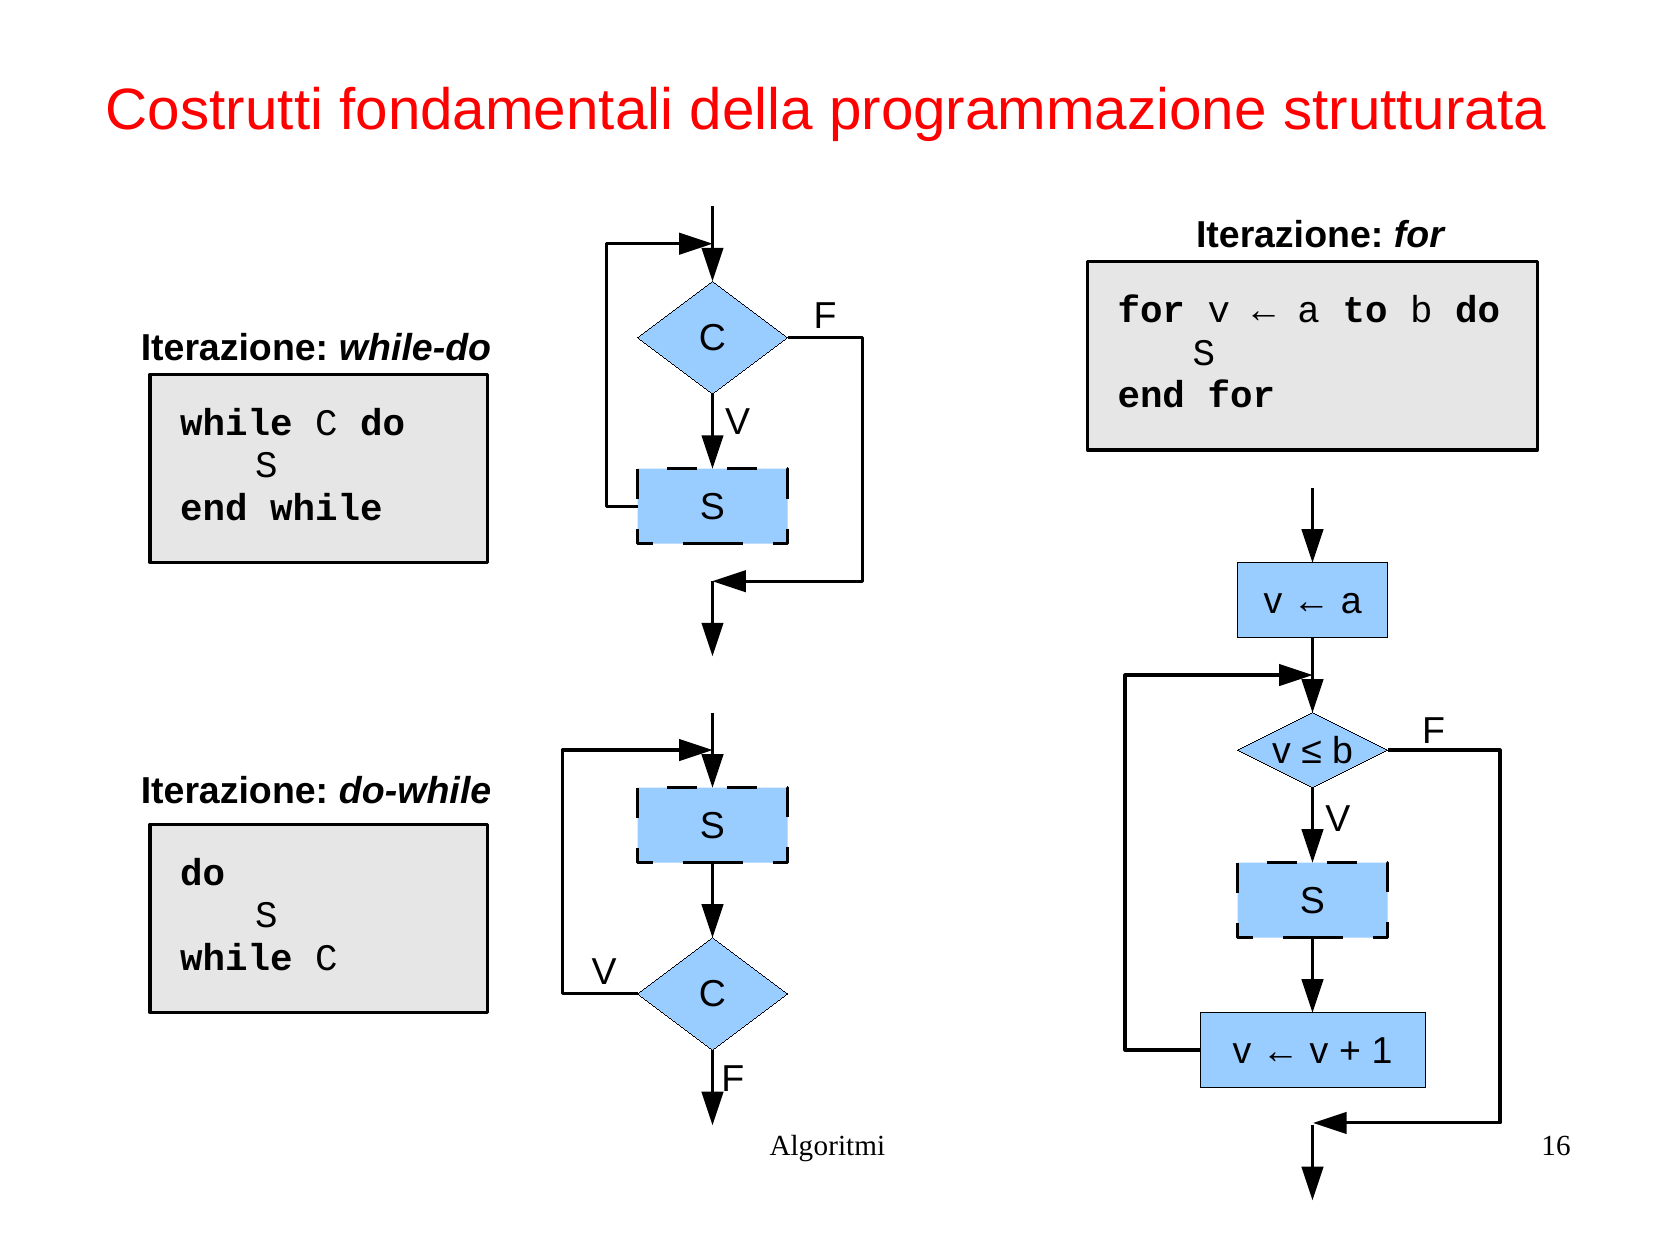

# Costrutti fondamentali della programmazione strutturata
Iterazione: for
for v ← a to b do
	S
end for
C
F
Iterazione: while-do
while C do
	S
end while
V
S
v ← a
F
v ≤ b
Iterazione: do-while
S
V
do
	S
while C
S
C
V
v ← v + 1
F
Algoritmi
16